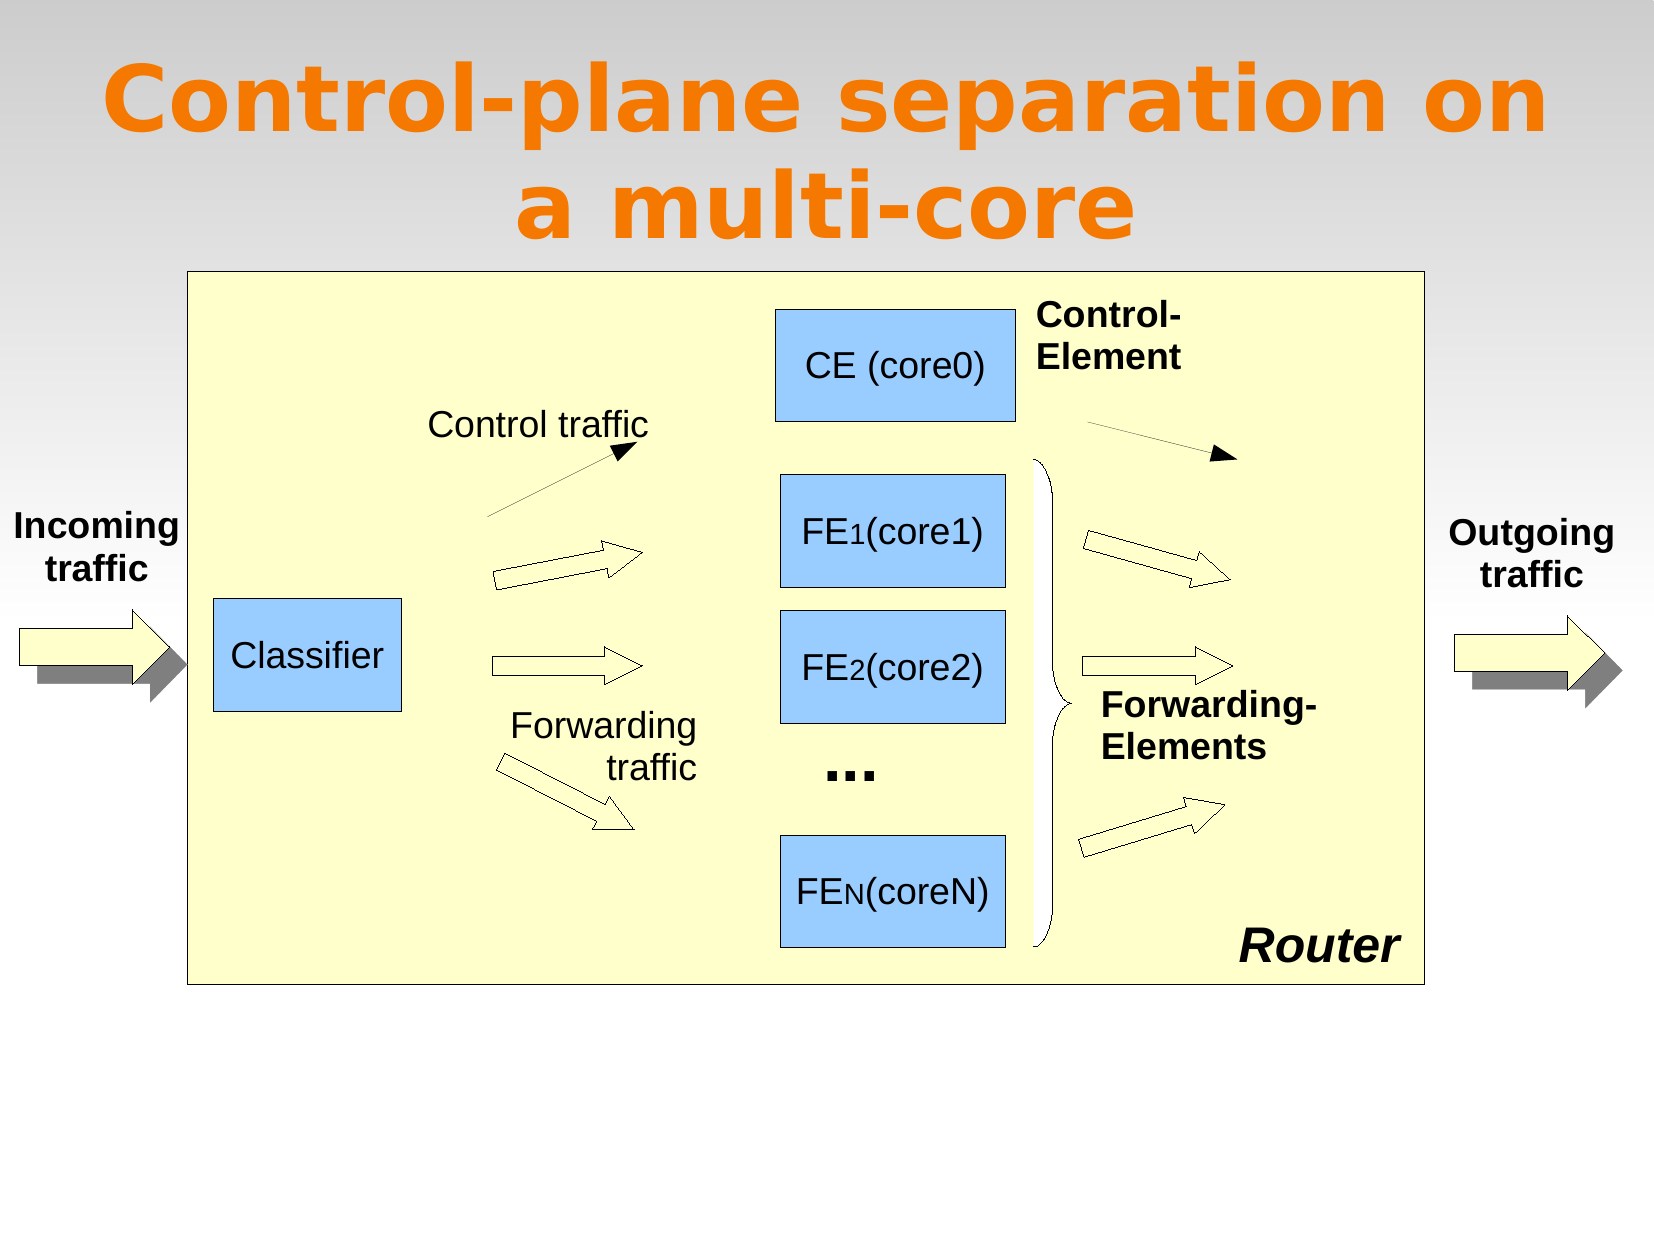

# Control-plane separation on a multi-core
Control-Element
CE (core0)
Control traffic
FE1(core1)
Incoming traffic
Outgoing traffic
Classifier
FE2(core2)
Forwarding-Elements
Forwarding traffic
...
FEN(coreN)
Router